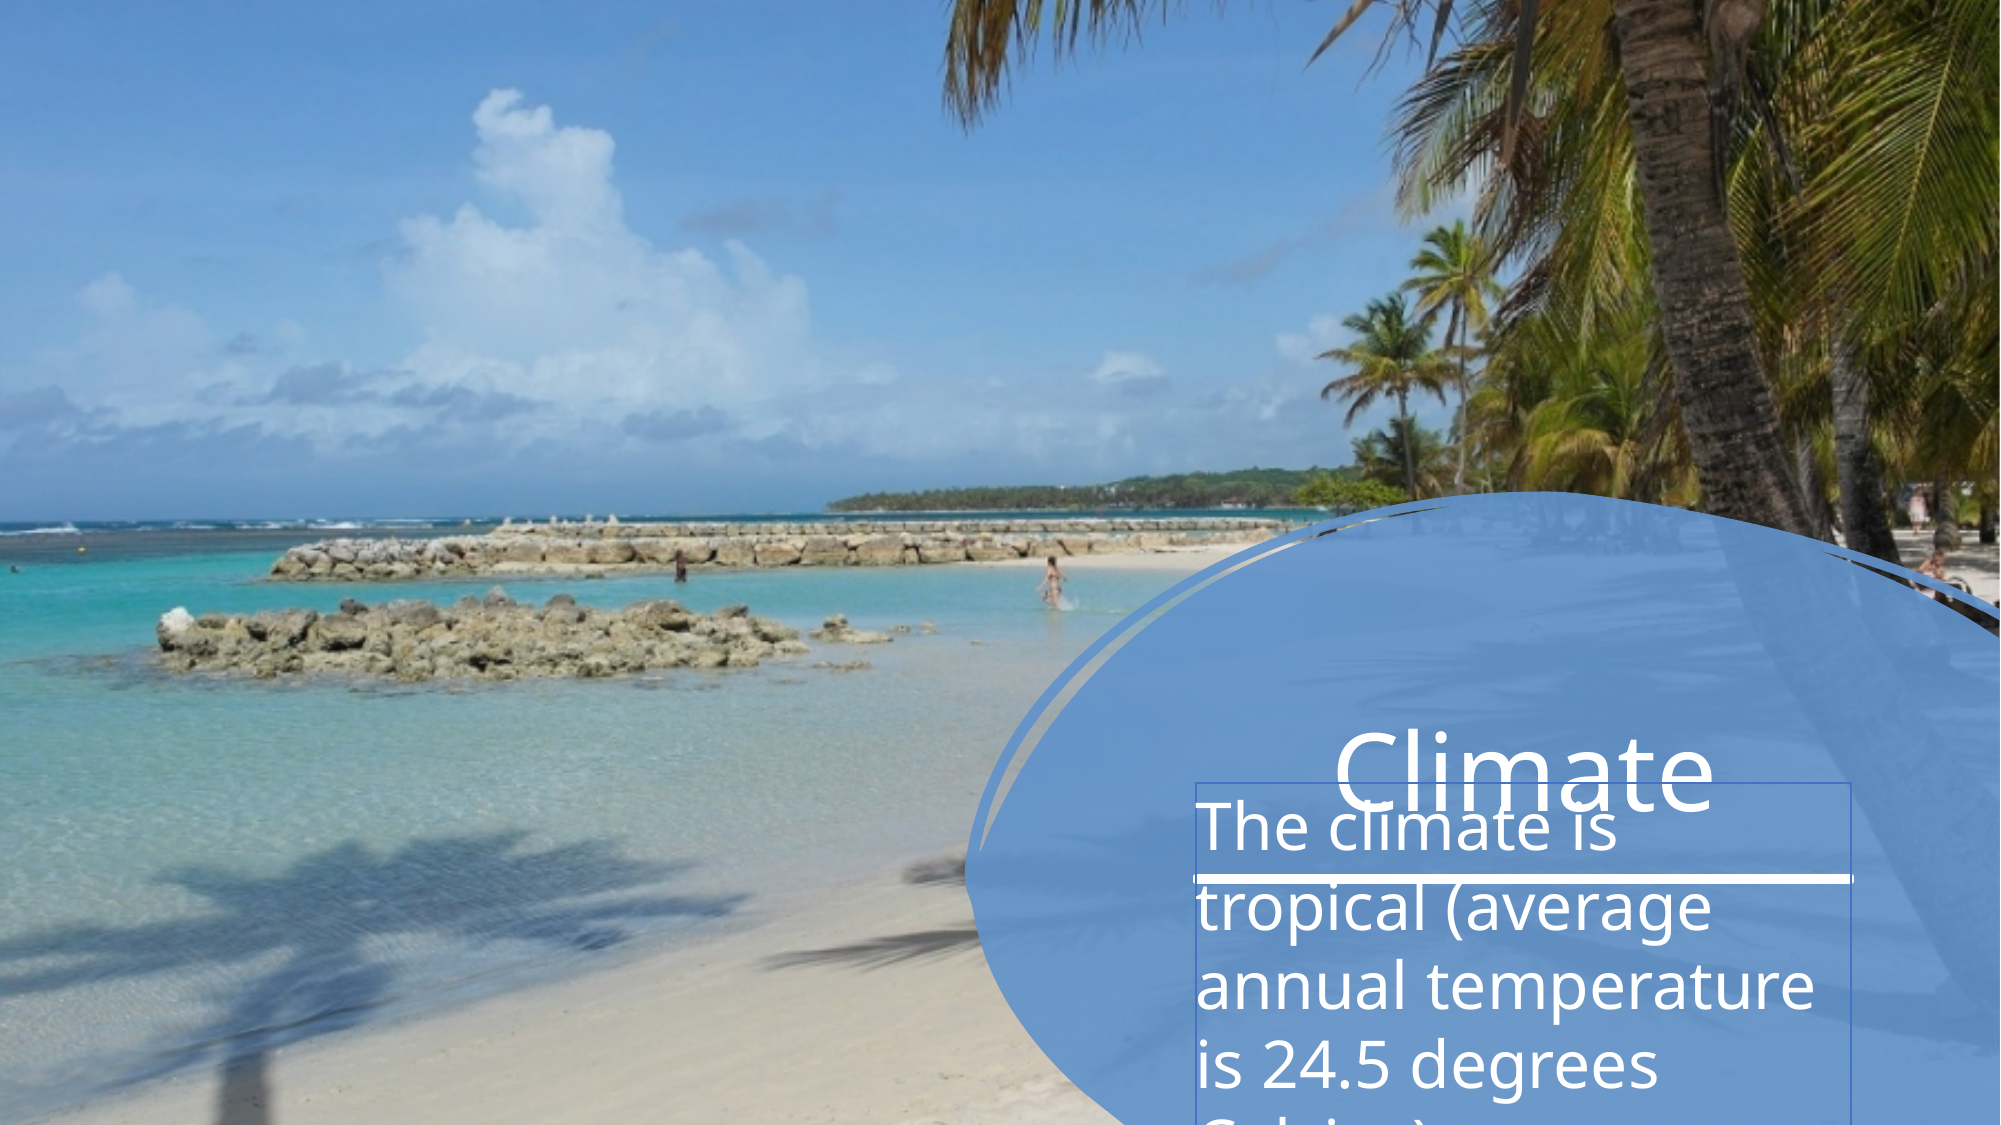

# Climate
The climate is tropical (average annual temperature is 24.5 degrees Celsius)